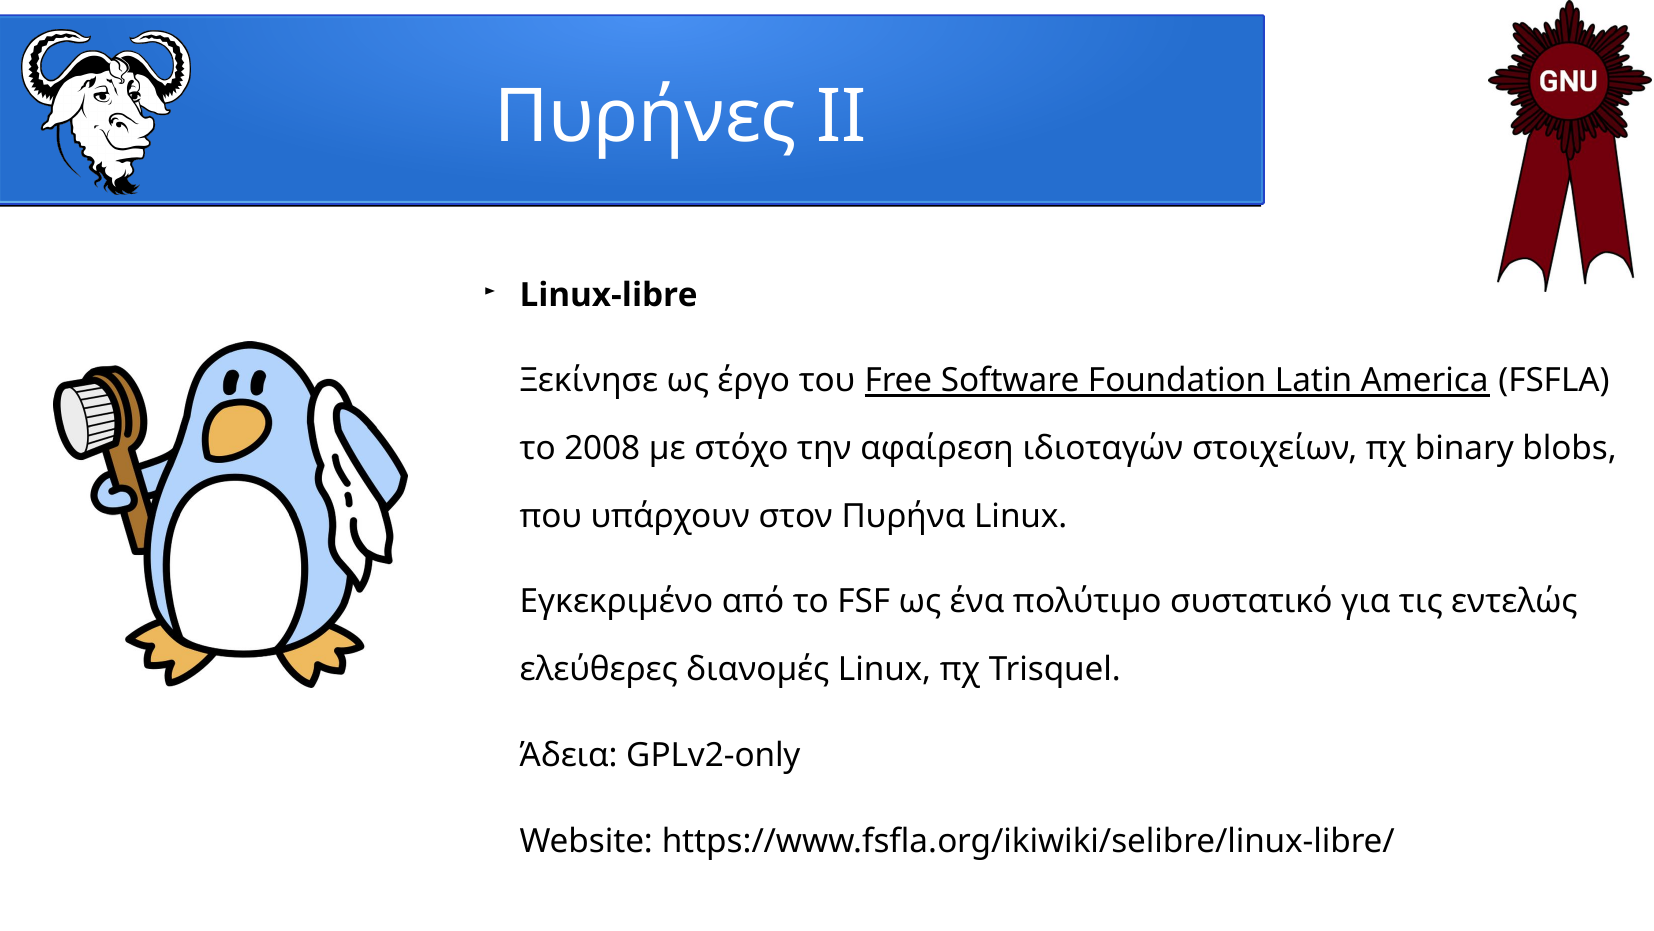

# Πυρήνες II
Linux-libre
Ξεκίνησε ως έργο του Free Software Foundation Latin America (FSFLA) το 2008 με στόχο την αφαίρεση ιδιοταγών στοιχείων, πχ binary blobs, που υπάρχουν στον Πυρήνα Linux.
Εγκεκριμένο από το FSF ως ένα πολύτιμο συστατικό για τις εντελώς ελεύθερες διανομές Linux, πχ Trisquel.
Άδεια: GPLv2-only
Website: https://www.fsfla.org/ikiwiki/selibre/linux-libre/